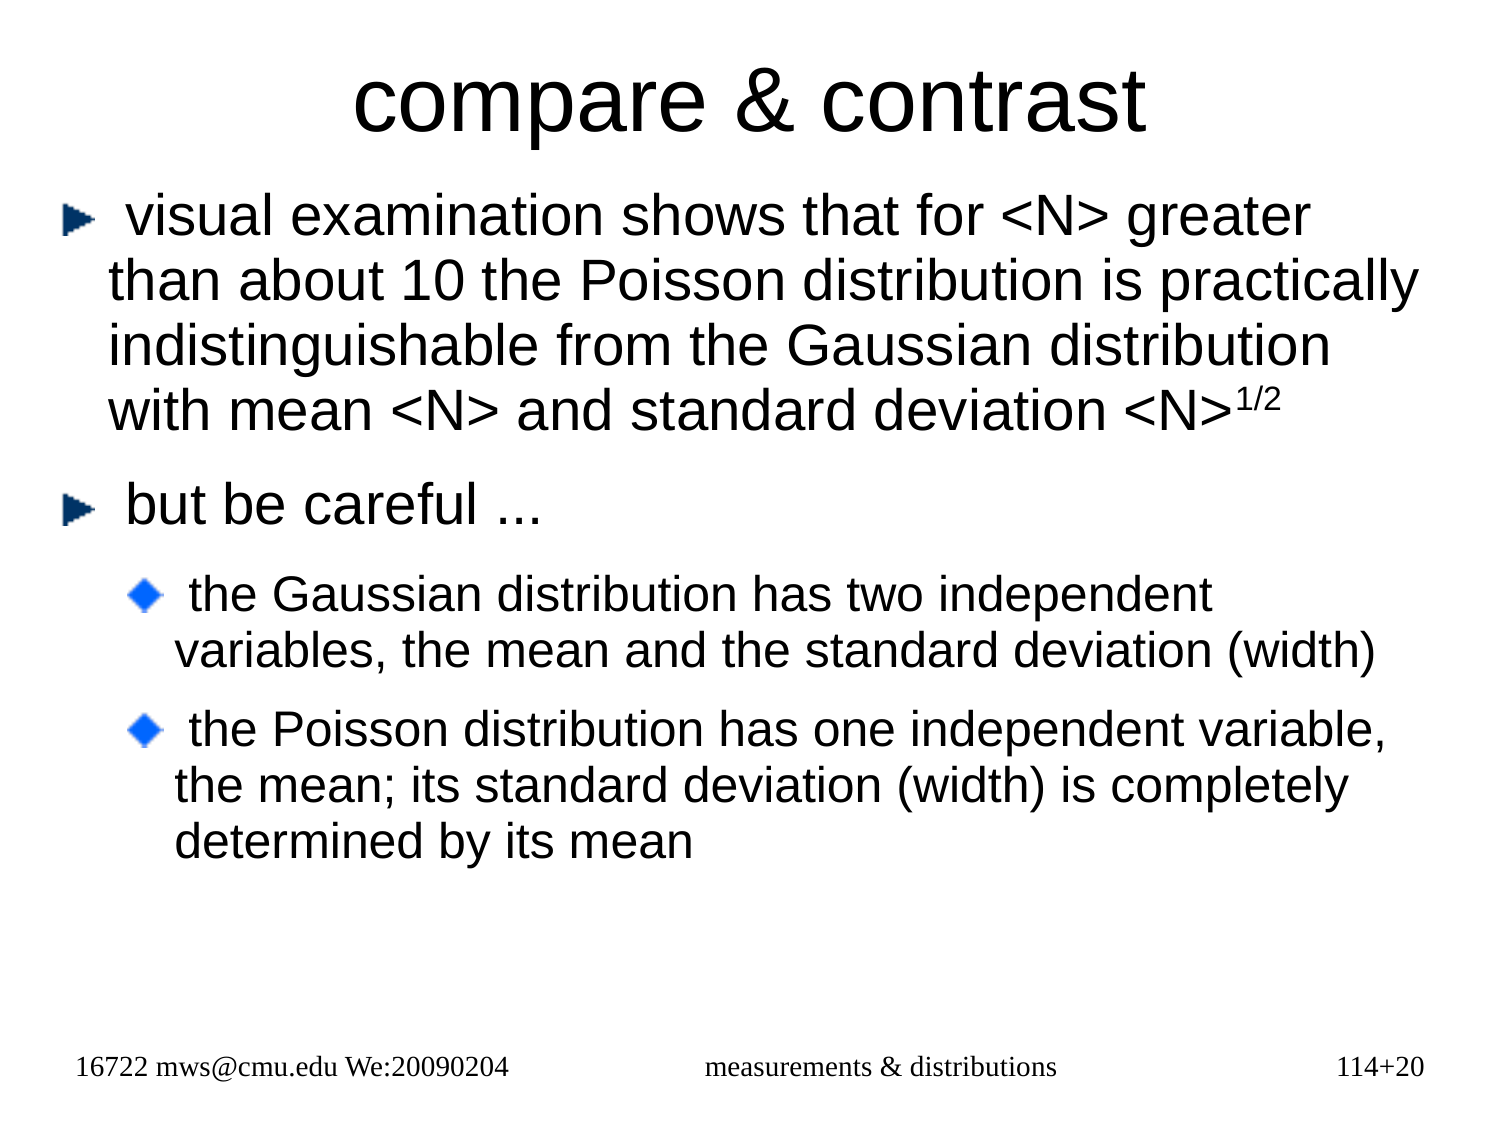

compare & contrast
# visual examination shows that for <N> greater than about 10 the Poisson distribution is practically indistinguishable from the Gaussian distribution with mean <N> and standard deviation <N>1/21/2
 but be careful ...
 the Gaussian distribution has two independent variables, the mean and the standard deviation (width)
 the Poisson distribution has one independent variable, the mean; its standard deviation (width) is completely determined by its mean
16722 mws@cmu.edu We:20090204
measurements & distributions
20